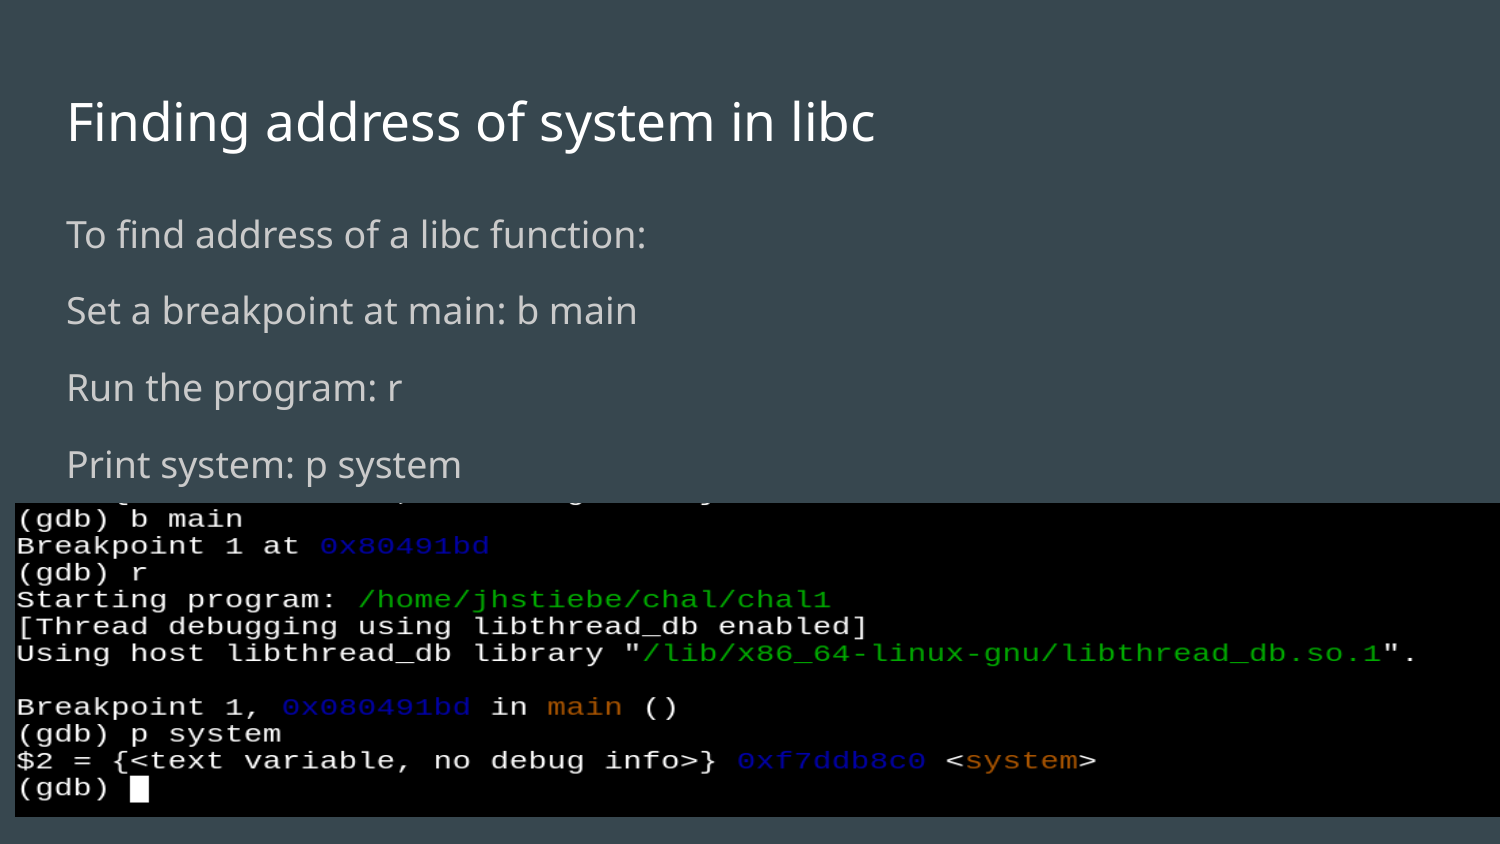

# Finding address of system in libc
To find address of a libc function:
Set a breakpoint at main: b main
Run the program: r
Print system: p system